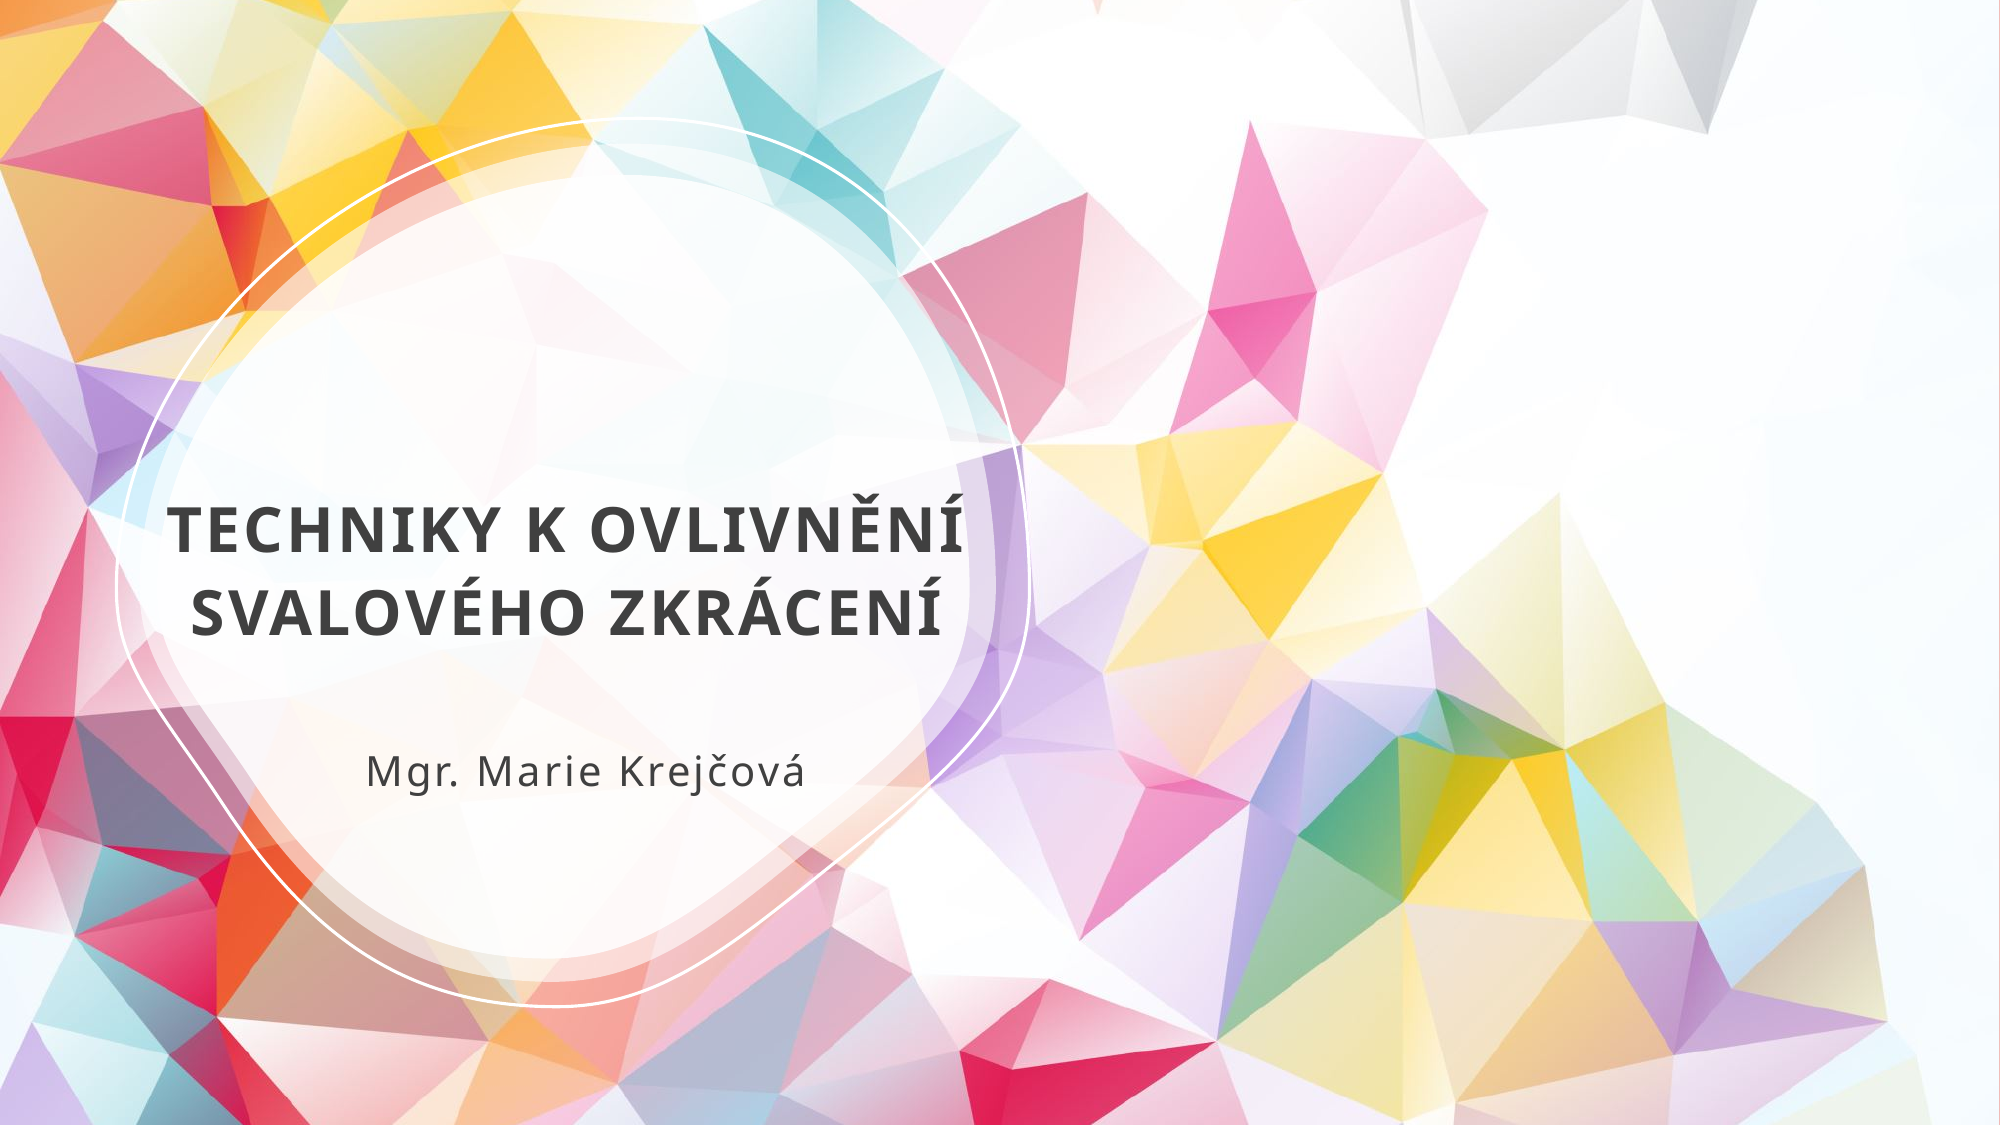

# TECHNIKY K OVLIVNĚNÍ SVALOVÉHO ZKRÁCENÍ
Mgr. Marie Krejčová